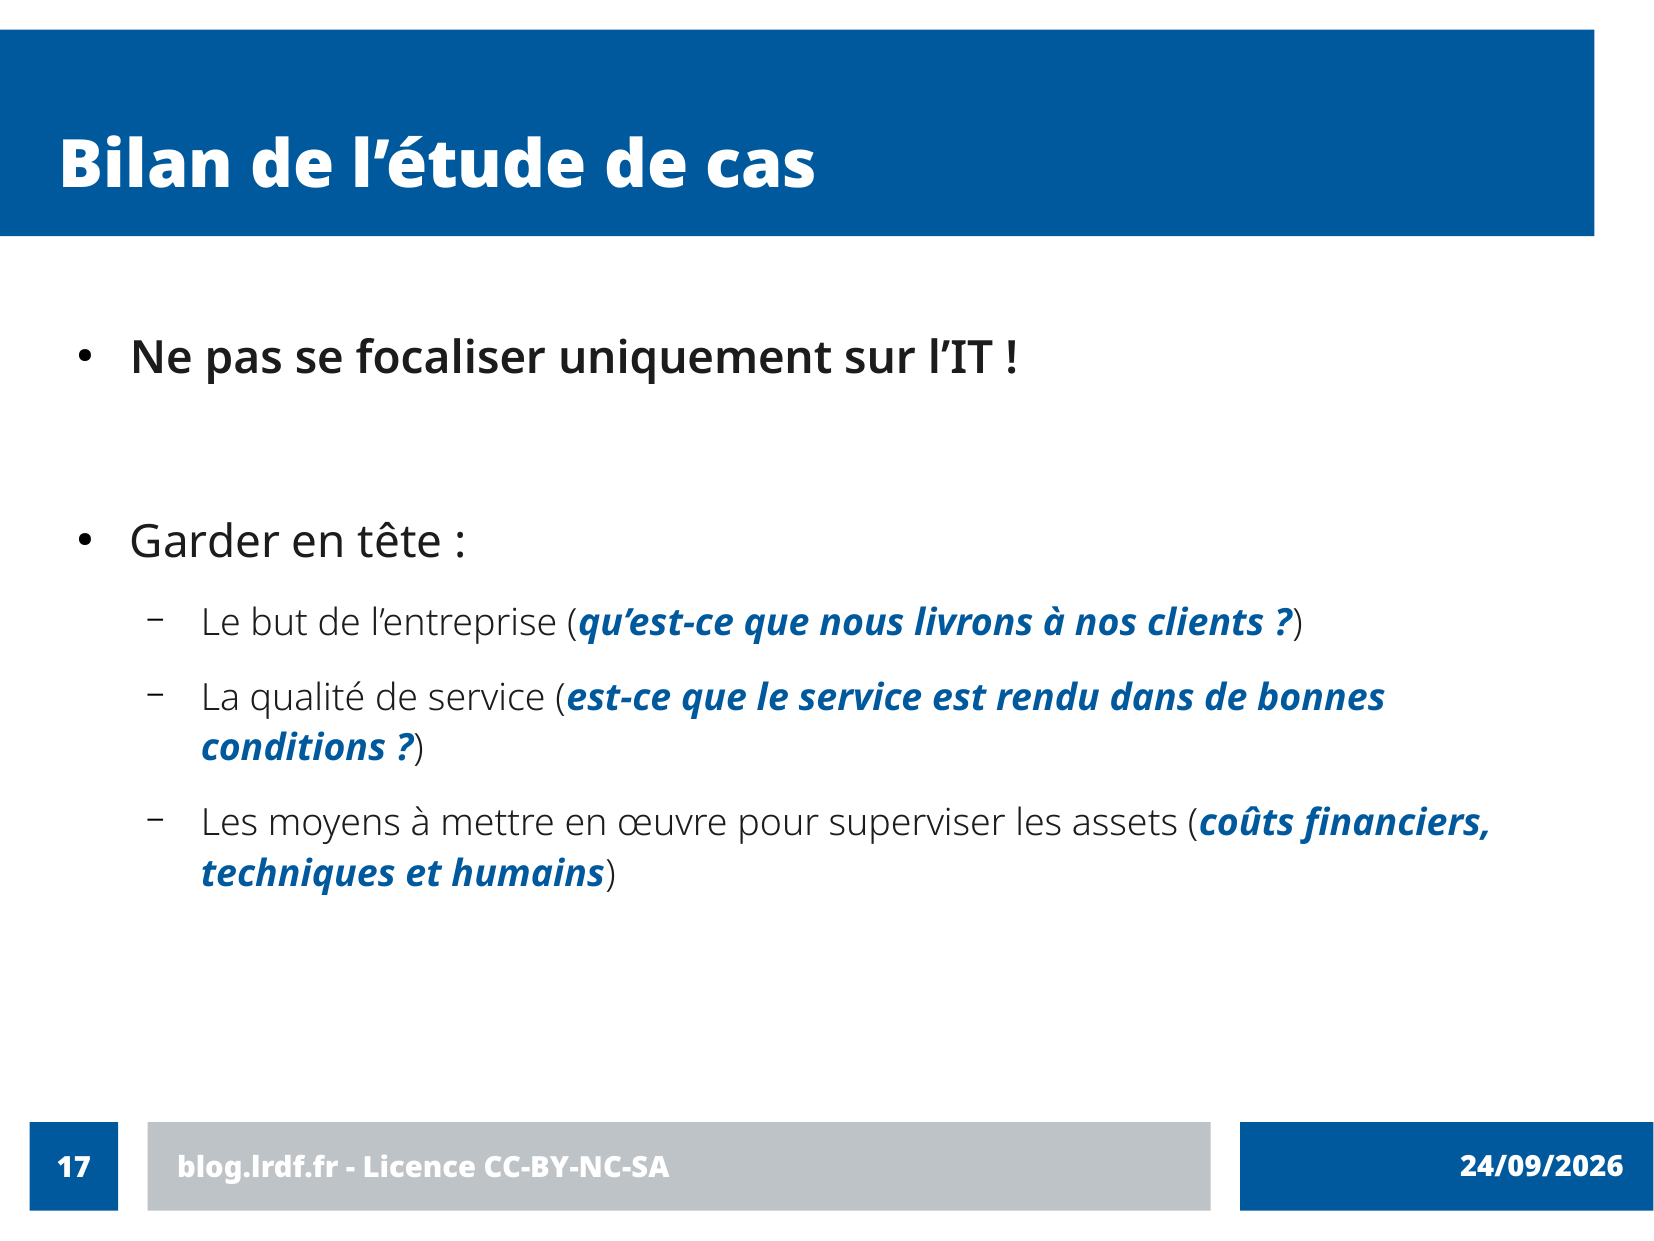

# Bilan de l’étude de cas
Ne pas se focaliser uniquement sur l’IT !
Garder en tête :
Le but de l’entreprise (qu’est-ce que nous livrons à nos clients ?)
La qualité de service (est-ce que le service est rendu dans de bonnes conditions ?)
Les moyens à mettre en œuvre pour superviser les assets (coûts financiers, techniques et humains)
17
blog.lrdf.fr - Licence CC-BY-NC-SA